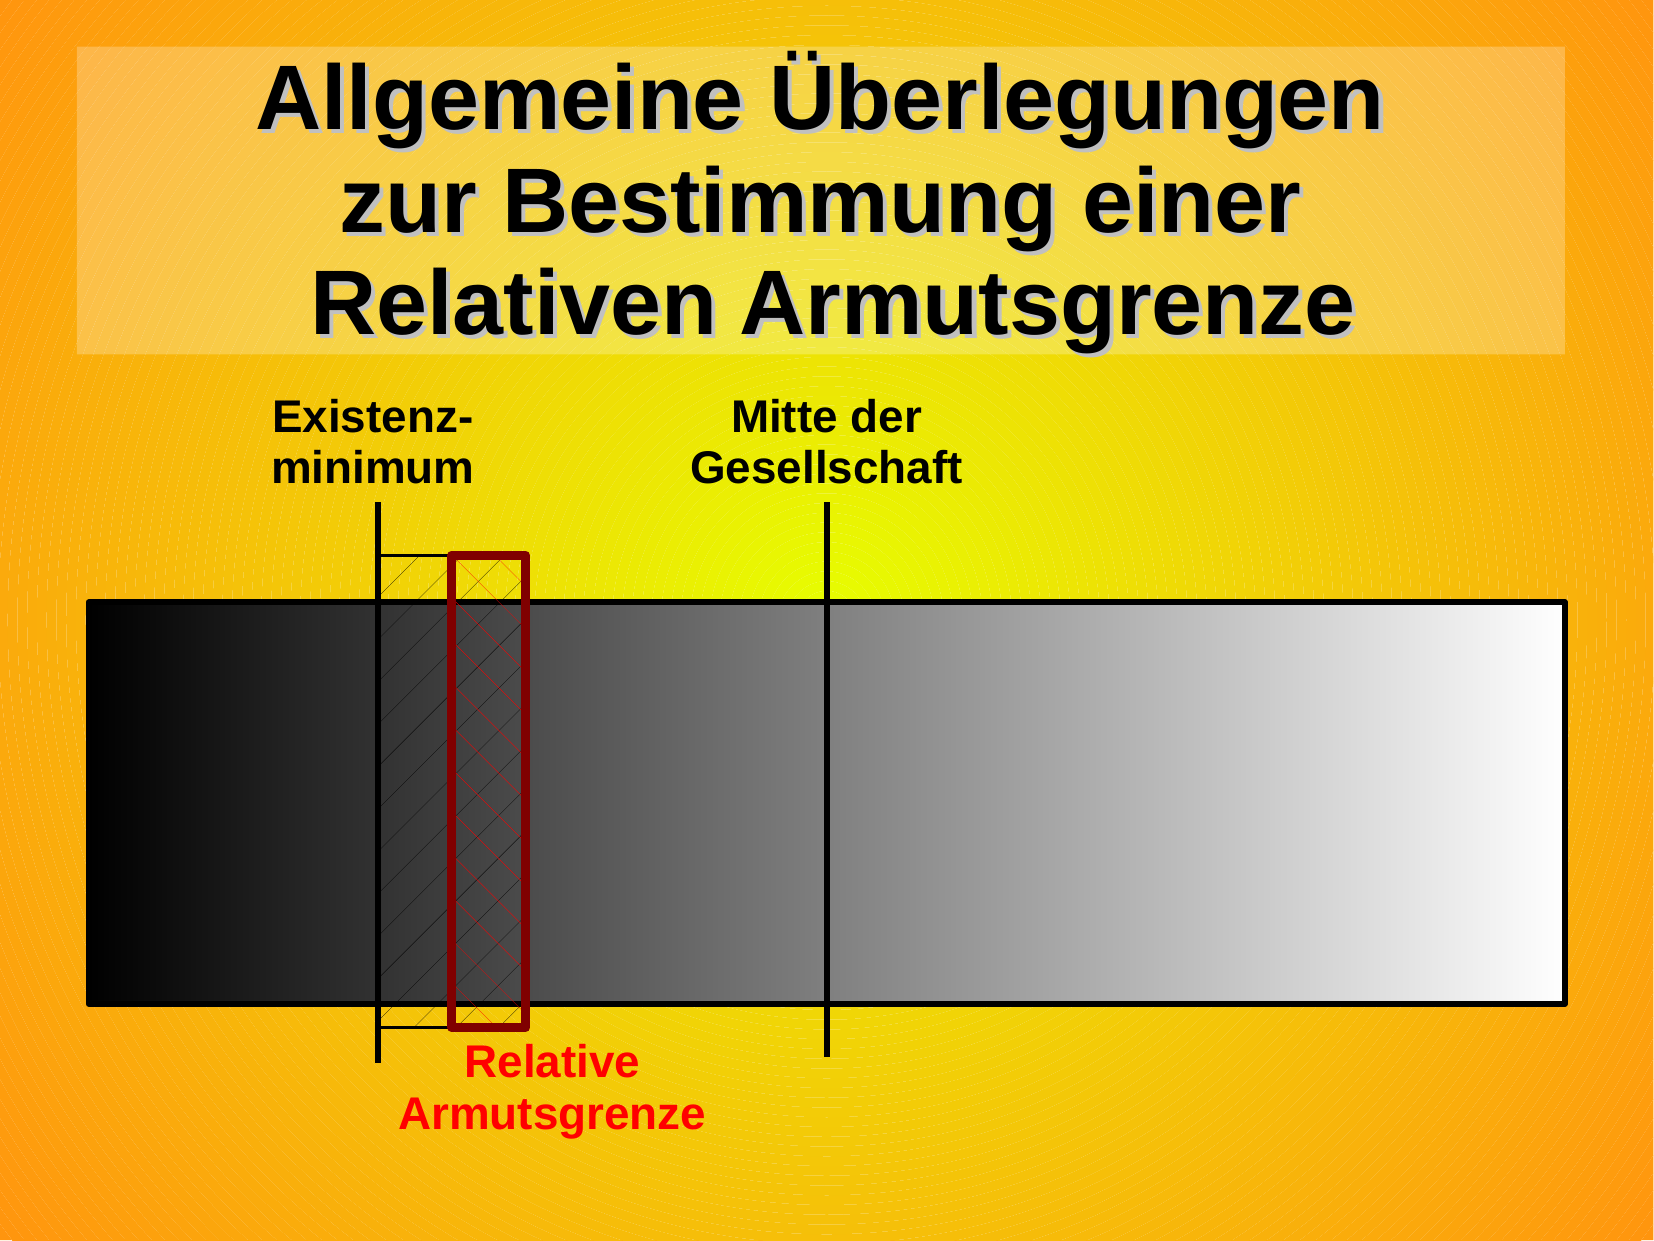

# Allgemeine Überlegungen zur Bestimmung einer Relativen Armutsgrenze
Existenz-
minimum
Mitte der
Gesellschaft
Relative
Armutsgrenze